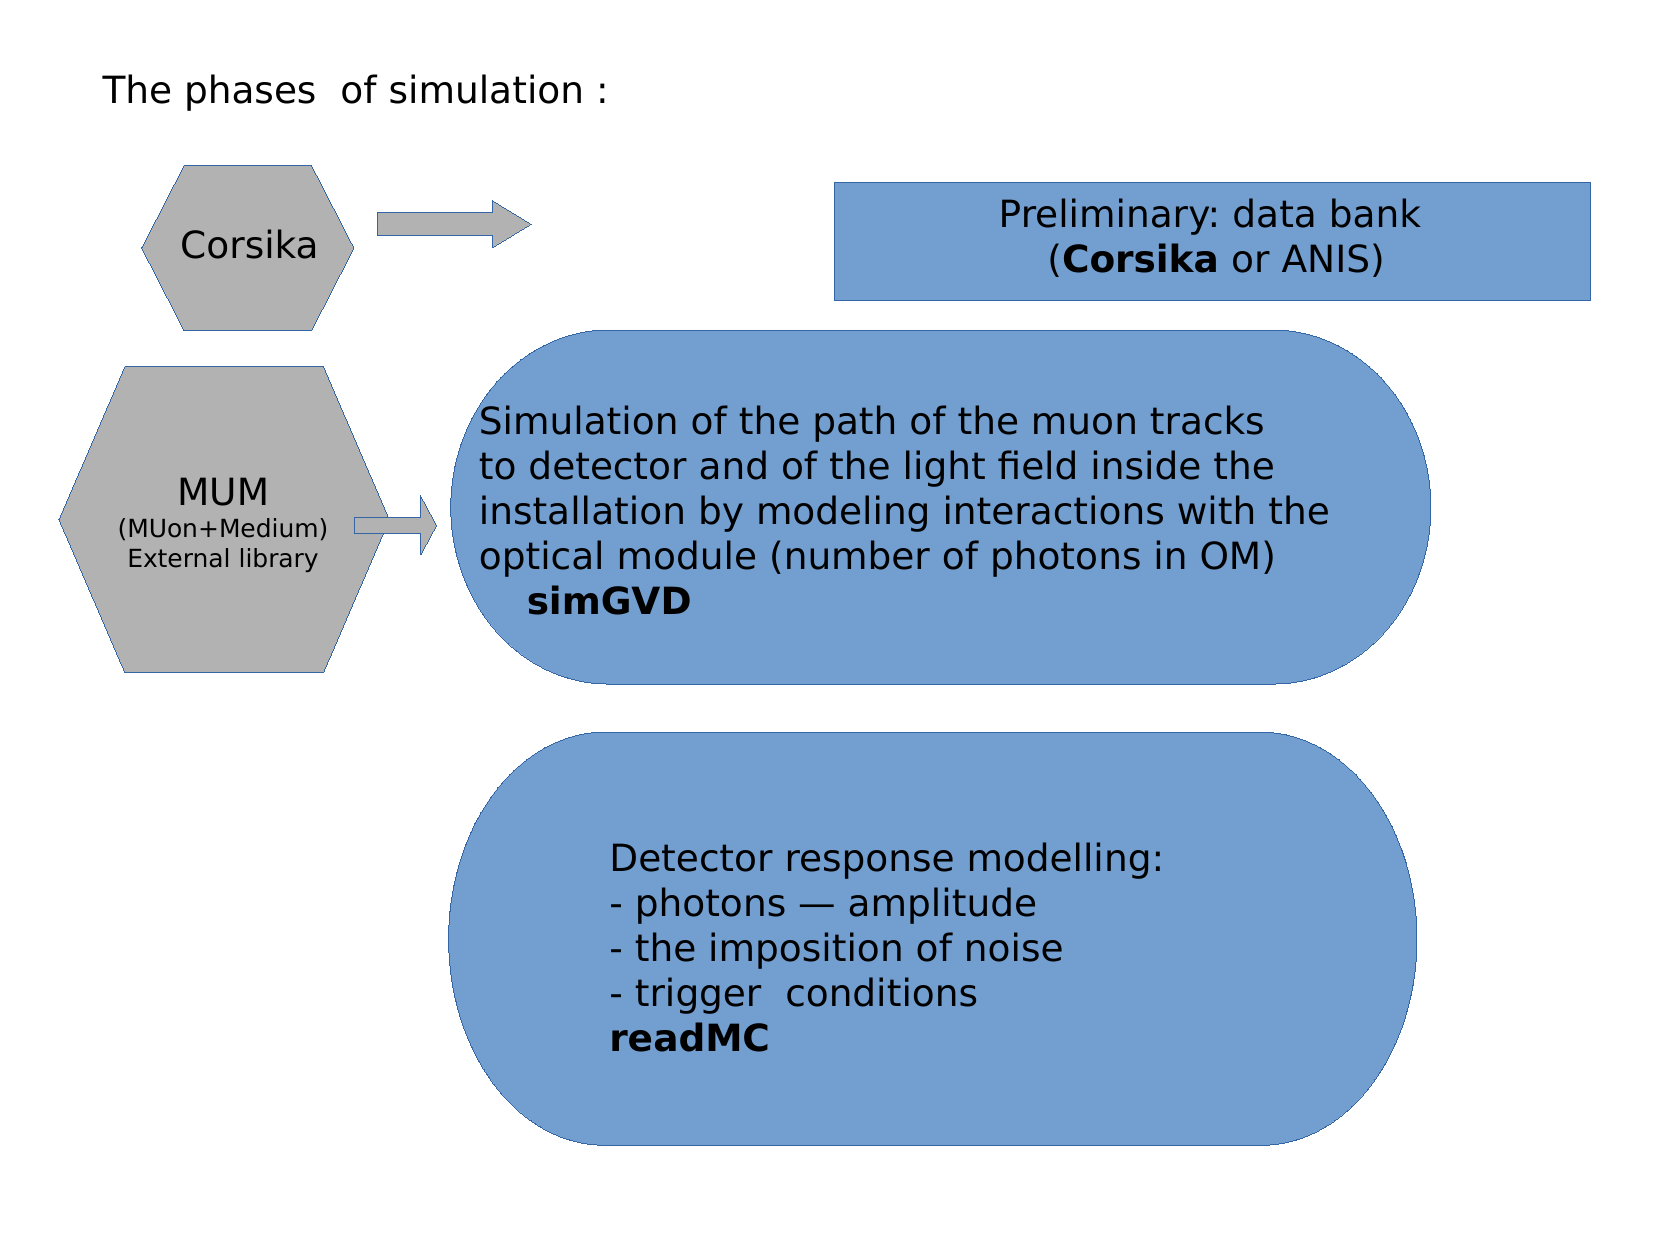

The phases of simulation :
Preliminary: data bank
(Corsika or ANIS)
Corsika
Simulation of the path of the muon tracks
to detector and of the light field inside the
installation by modeling interactions with the
optical module (number of photons in OM)
 simGVD
MUM
(MUon+Medium)
External library
Detector response modelling:
- photons — аmplitude
- the imposition of noise
- trigger conditions
readMC